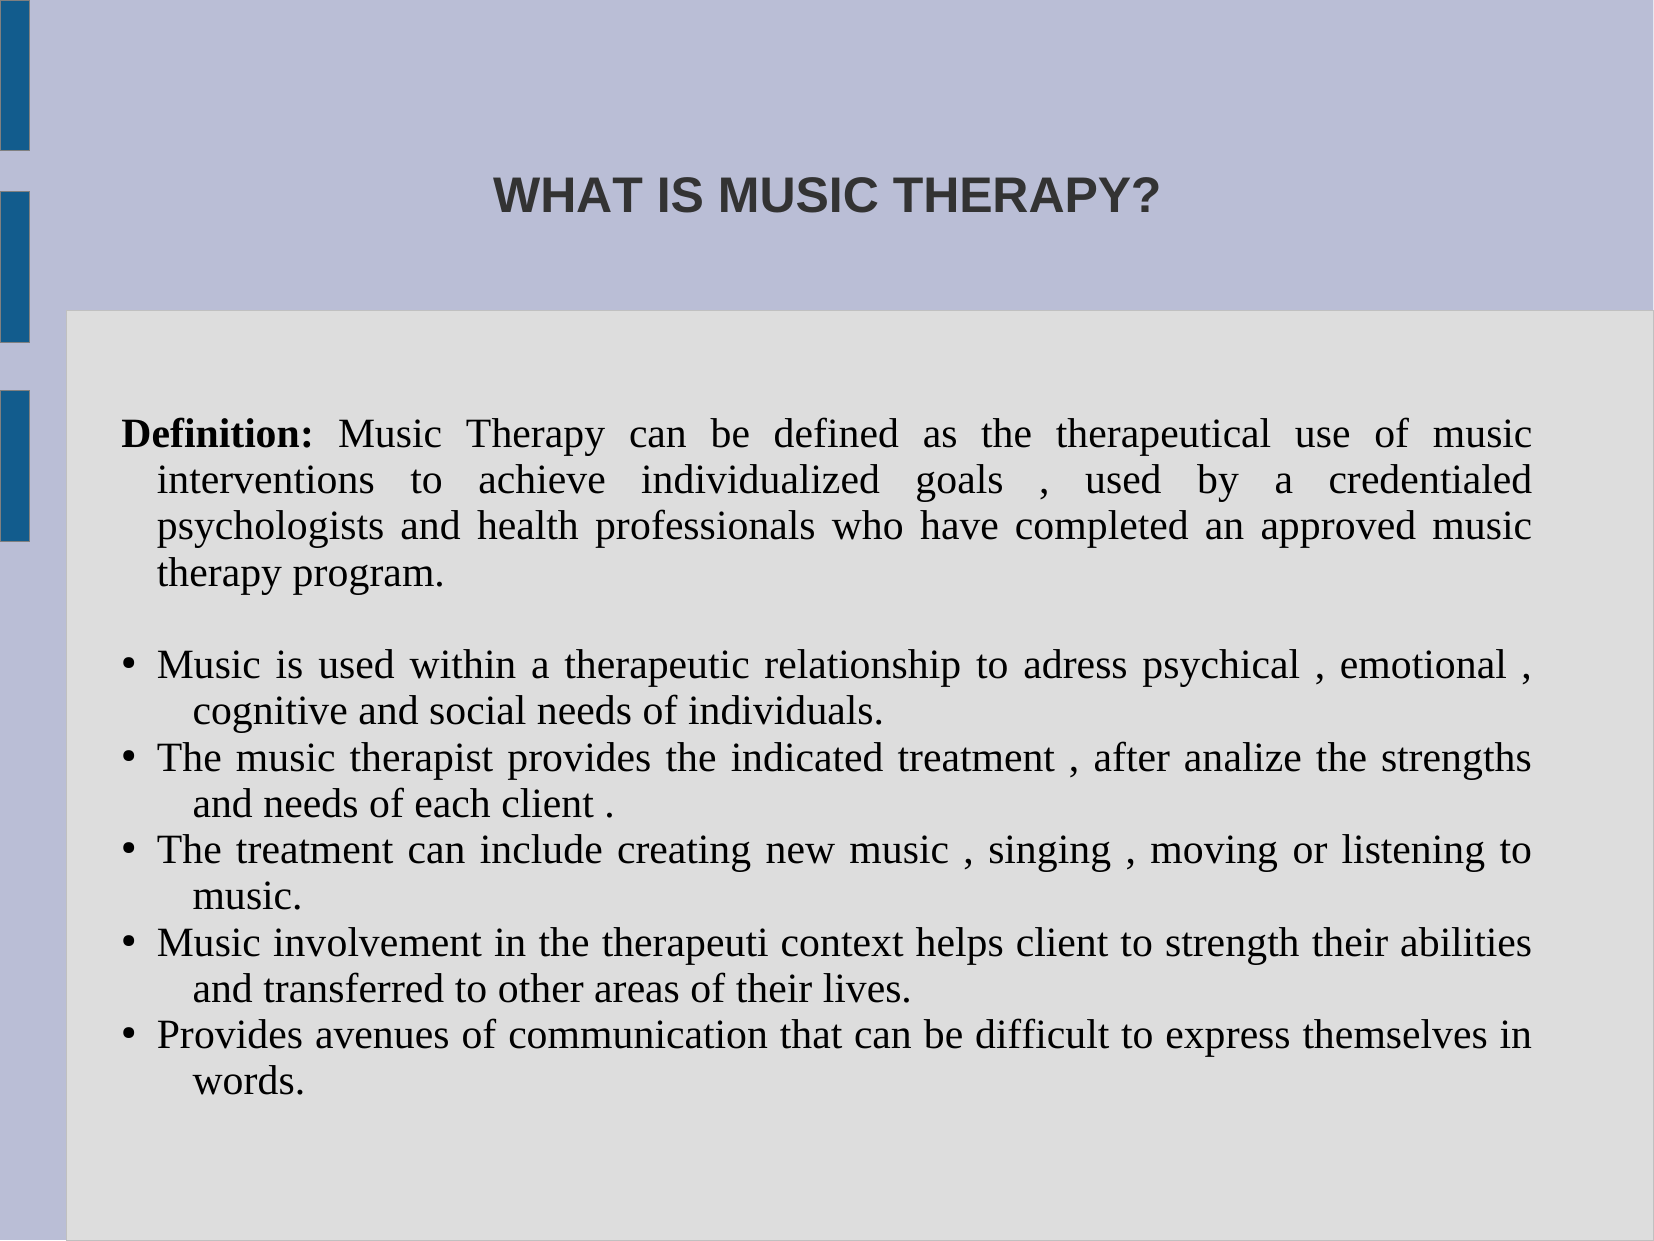

# WHAT IS MUSIC THERAPY?
Definition: Music Therapy can be defined as the therapeutical use of music interventions to achieve individualized goals , used by a credentialed psychologists and health professionals who have completed an approved music therapy program.
Music is used within a therapeutic relationship to adress psychical , emotional , cognitive and social needs of individuals.
The music therapist provides the indicated treatment , after analize the strengths and needs of each client .
The treatment can include creating new music , singing , moving or listening to music.
Music involvement in the therapeuti context helps client to strength their abilities and transferred to other areas of their lives.
Provides avenues of communication that can be difficult to express themselves in words.